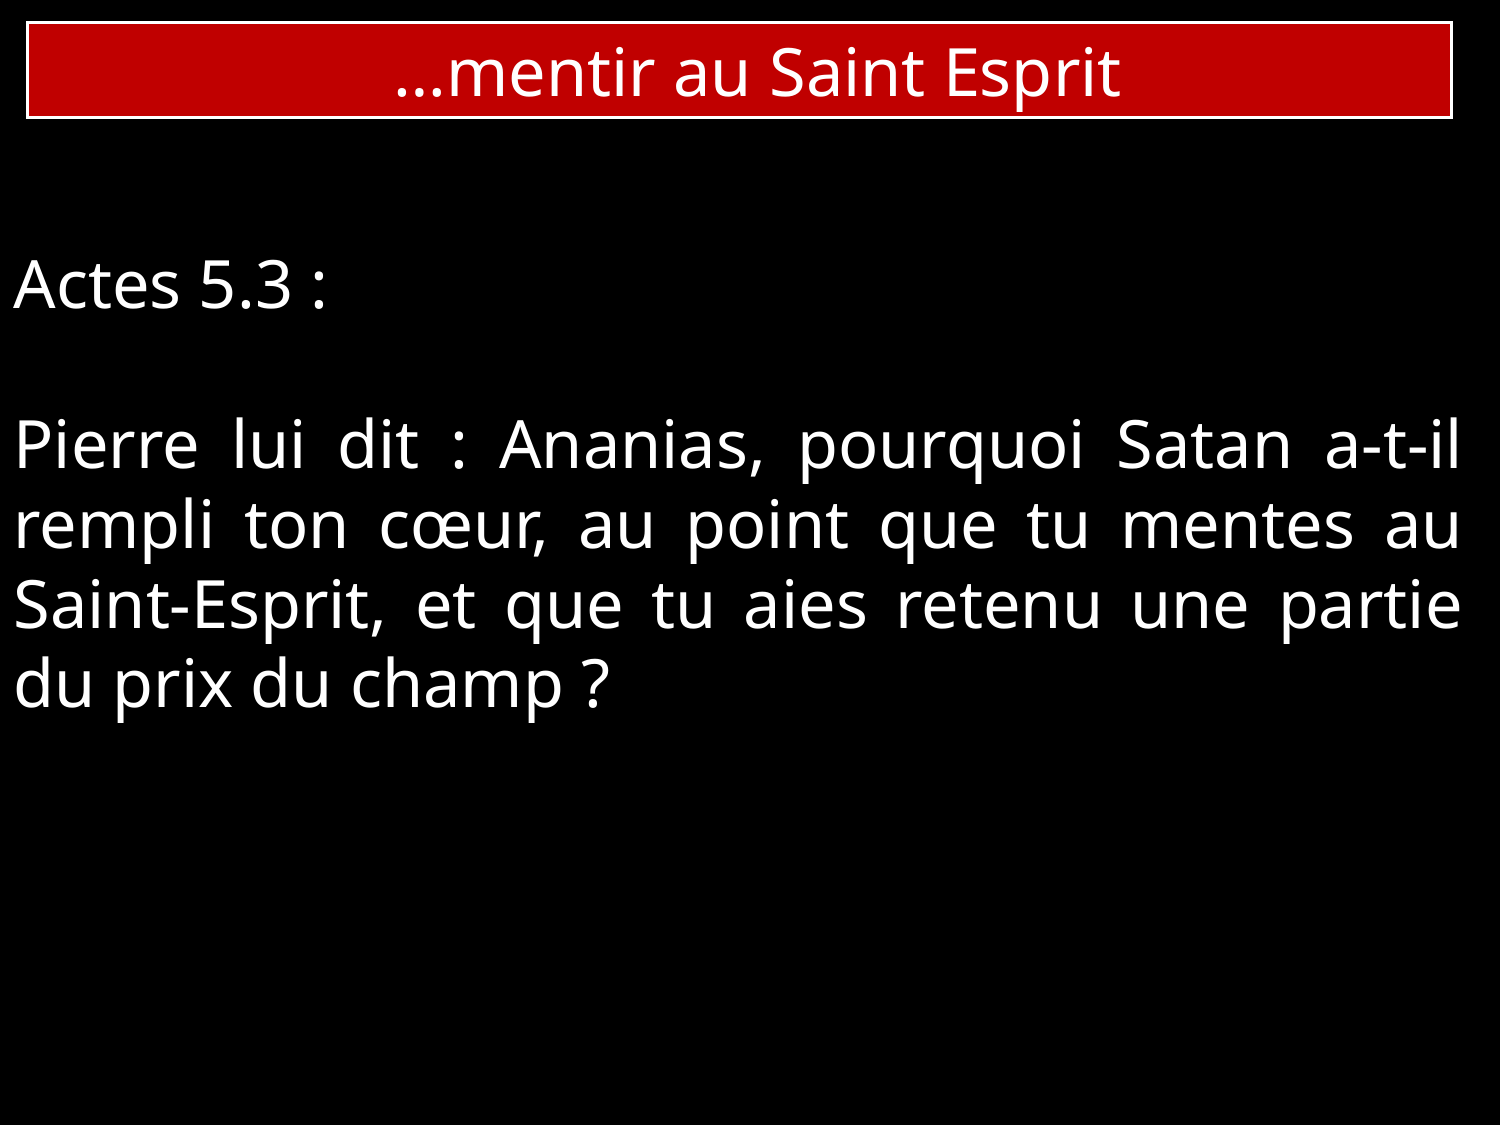

…mentir au Saint Esprit
Actes 5.3 :
Pierre lui dit : Ananias, pourquoi Satan a-t-il rempli ton cœur, au point que tu mentes au Saint-Esprit, et que tu aies retenu une partie du prix du champ ?